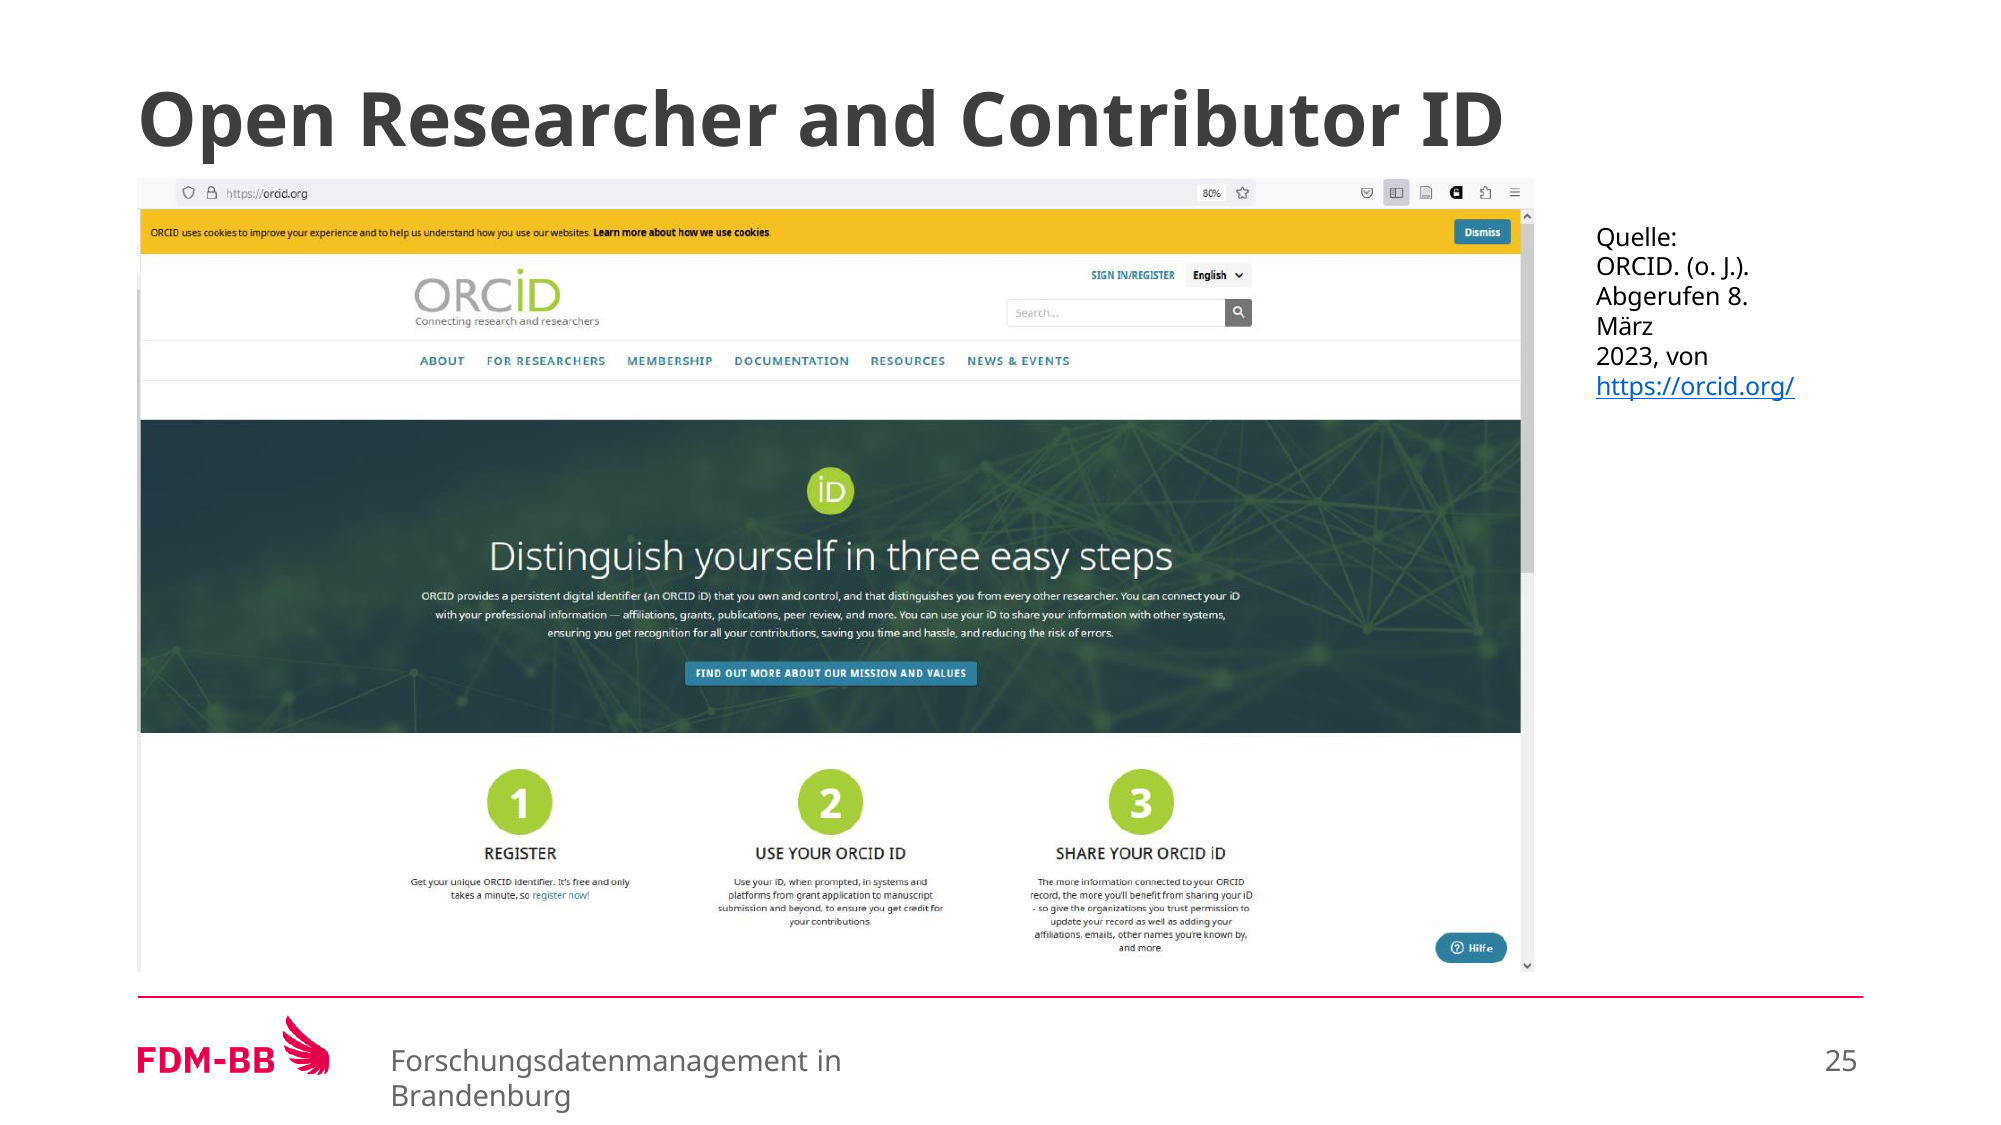

# Open Researcher and Contributor ID (ORCID)
Quelle: ORCID. (o. J.).
Abgerufen 8. März
2023, von
https://orcid.org/
Forschungsdatenmanagement in Brandenburg
25